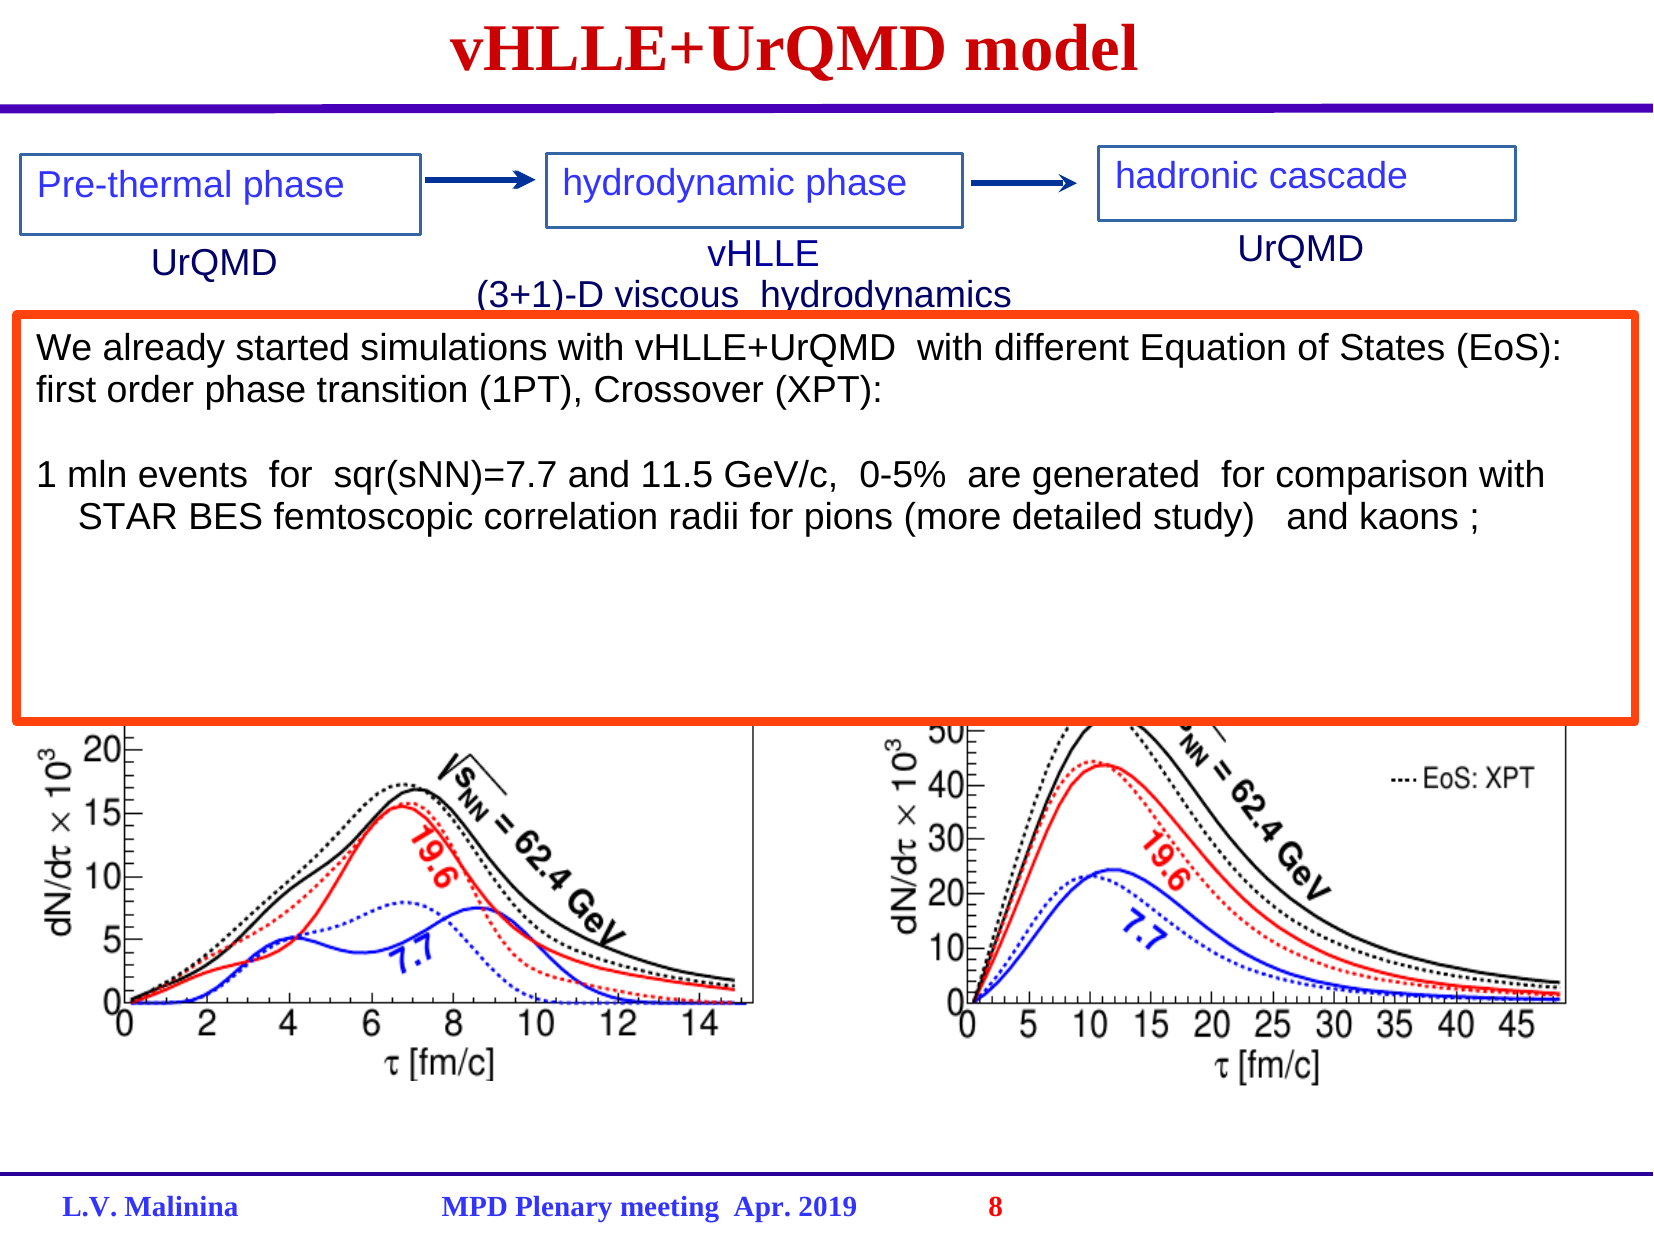

# vHLLE+UrQMD model
hadronic cascade
hydrodynamic phase
Pre-thermal phase
vHLLE
UrQMD
(3+1)-D viscous hydrodynamics
UrQMD
We already started simulations with vHLLE+UrQMD with different Equation of States (EoS):
first order phase transition (1PT), Crossover (XPT):
1 mln events for sqr(sNN)=7.7 and 11.5 GeV/c, 0-5% are generated for comparison with STAR BES femtoscopic correlation radii for pions (more detailed study) and kaons ;
Iu. Karpenko, P. Huovinen, H.Petersen, M. Bleicher, Phys.Rev. C 91, 064901 (2015), arXiv:1502.01978,1509.3751 , talk QM2015
vHLLE code: free and open source, https://github.com/yukarpenko/vhlle, Comput. Phys. Commun. 185 (2014), 3016
Model tuned by matching with the experimental data of SPS and BES RHIC.
 HadronGas + Bag Model → 1st order PT (1PT)
 Chiral EoS → crossover PT (XPT)
 J. Steinheimer, et al, J. Phys. G 38, 035001 (2011)
P.F. Kolb, et al, Phys.Rev. C 62, 054909 (2000)
Pion emission times at the particlization surface
 and at the last interaction points
 L.V. Malinina MPD Plenary meeting Apr. 2019 8